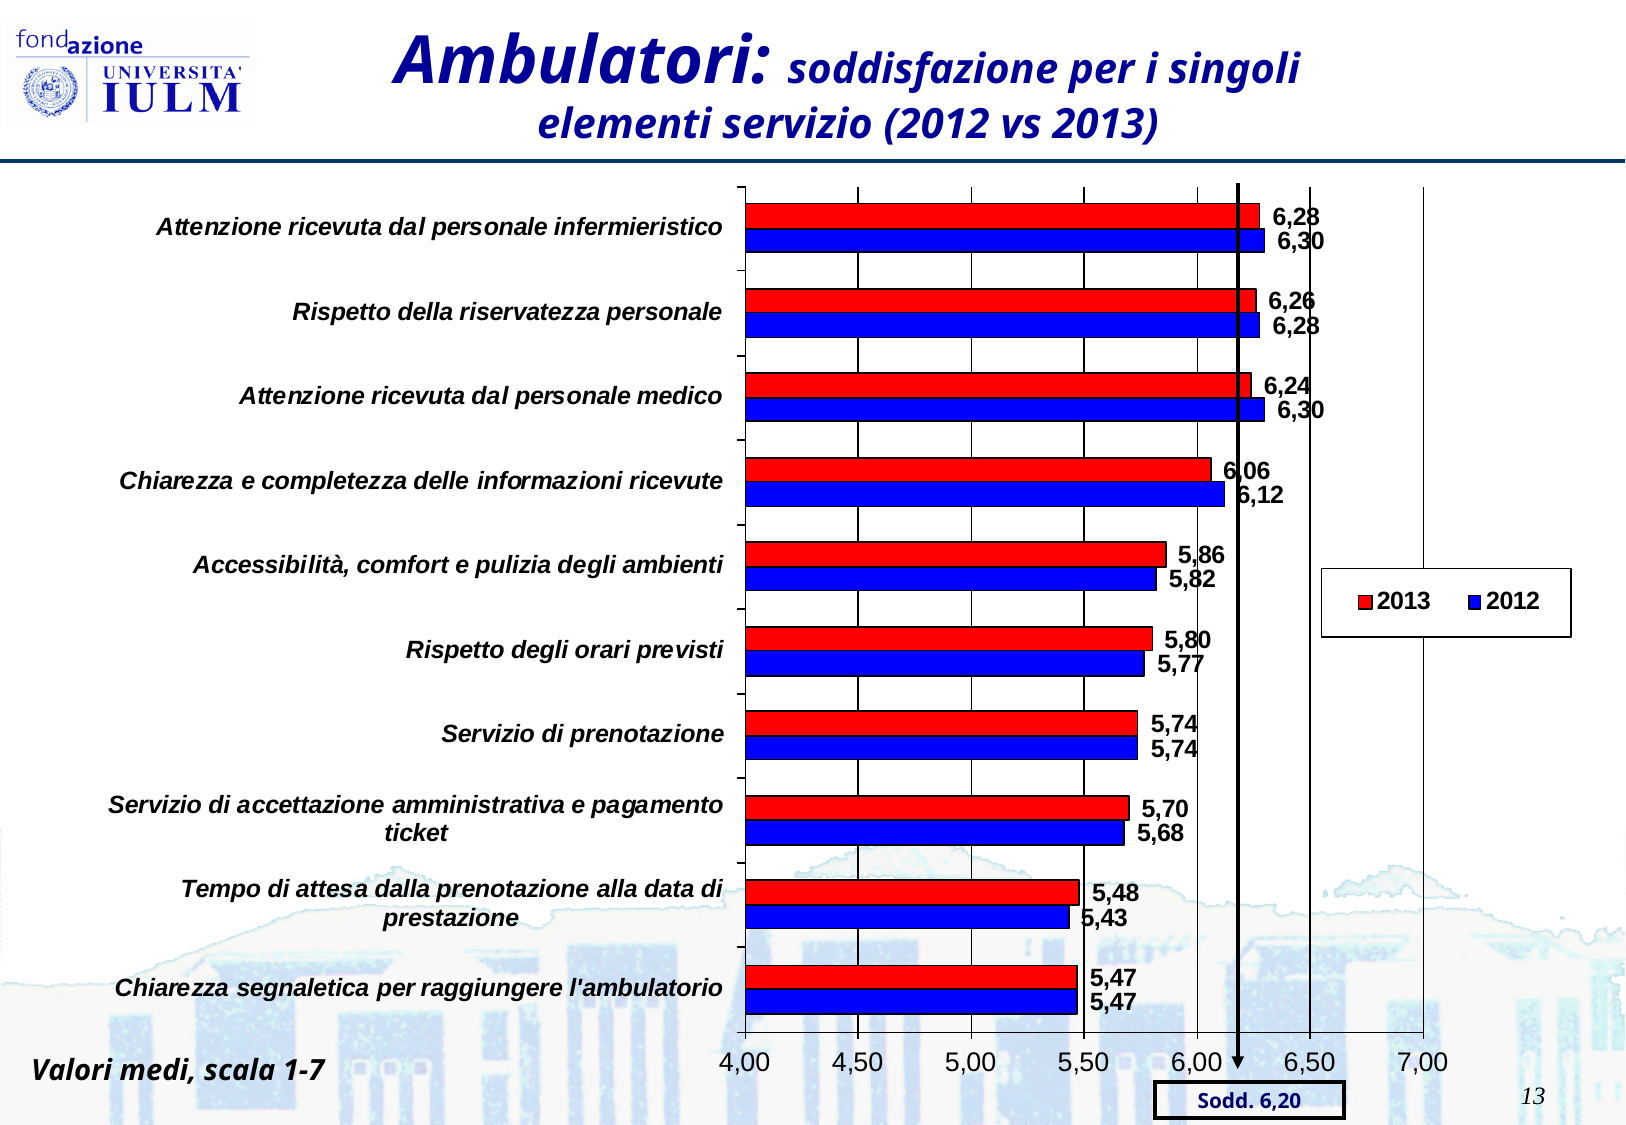

Ambulatori: soddisfazione per i singoli elementi servizio (2012 vs 2013)
Valori medi, scala 1-7
Sodd. 6,20